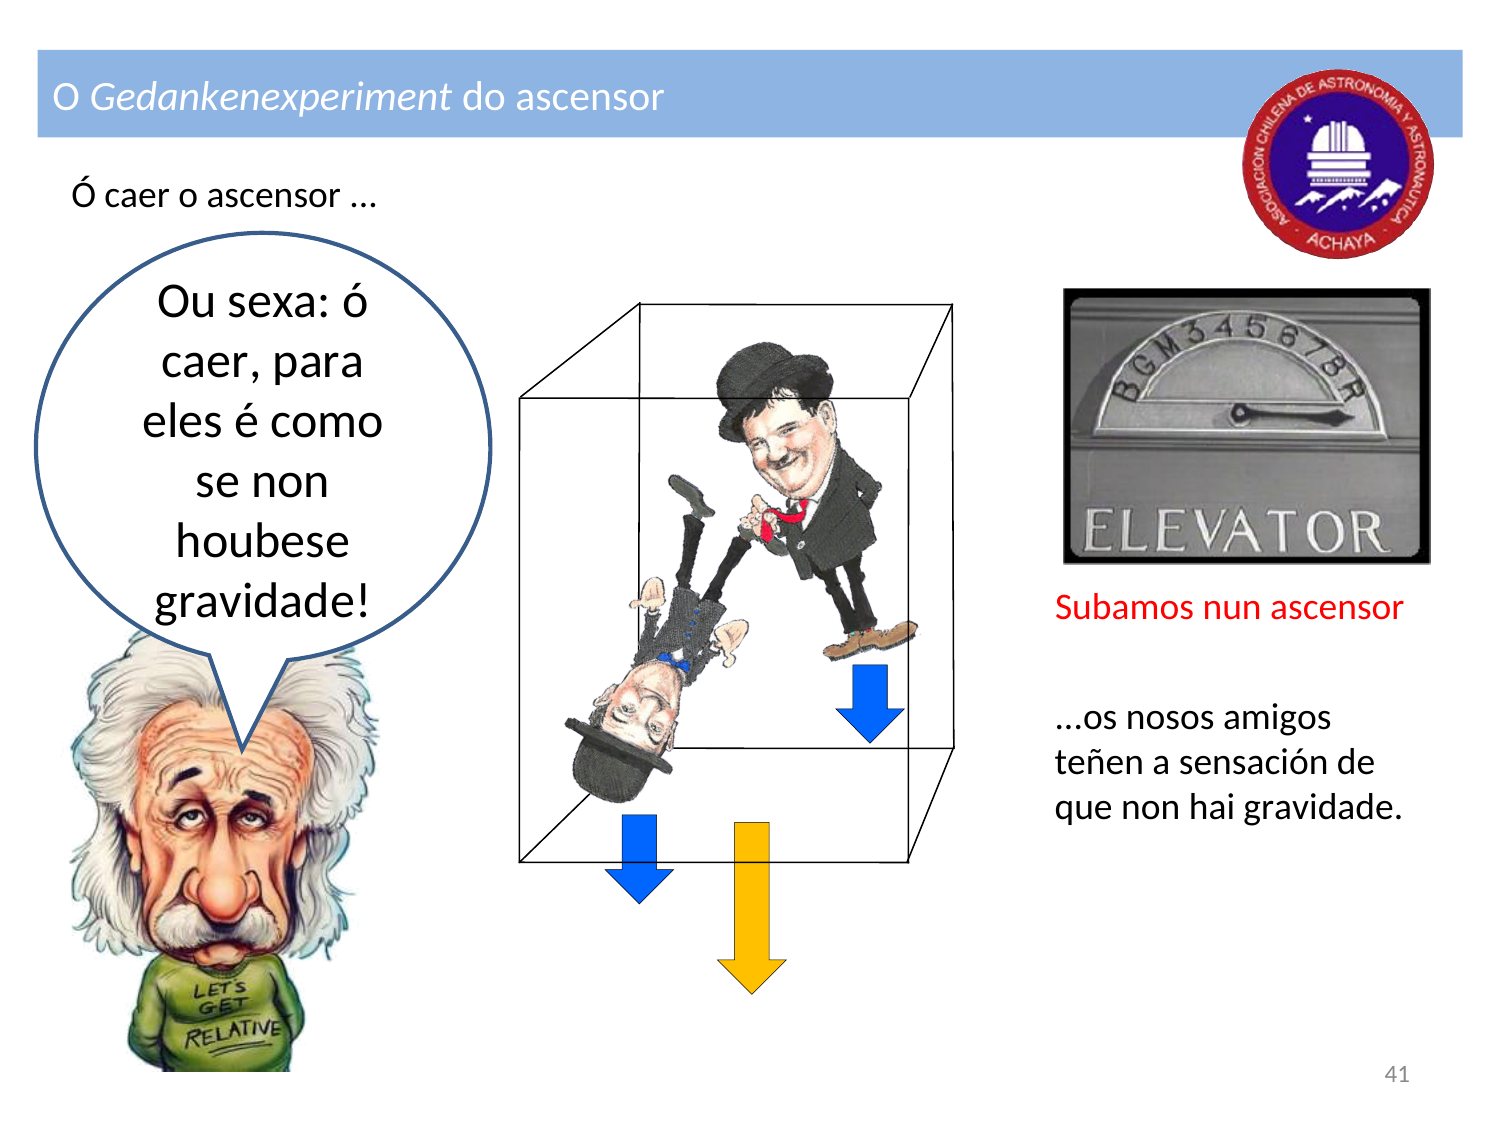

O Gedankenexperiment do ascensor
Ó caer o ascensor ...
Ou sexa: ó caer, para eles é como se non houbese
gravidade!
Subamos nun ascensor
...os nosos amigos teñen a sensación de que non hai gravidade.